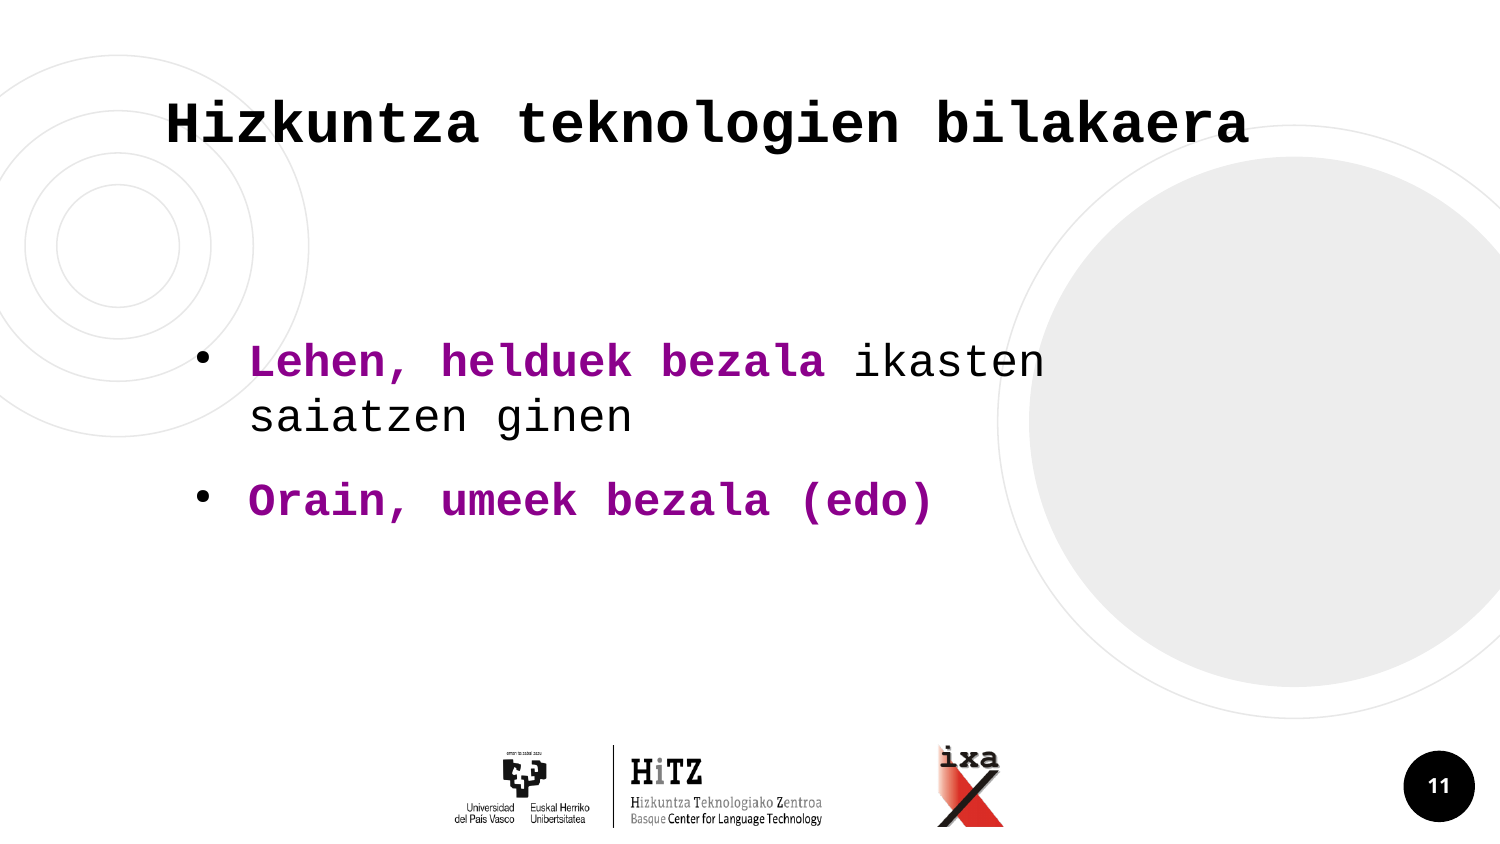

Hizkuntza teknologien bilakaera
# Lehen, helduek bezala ikasten saiatzen ginen
Orain, umeek bezala (edo)